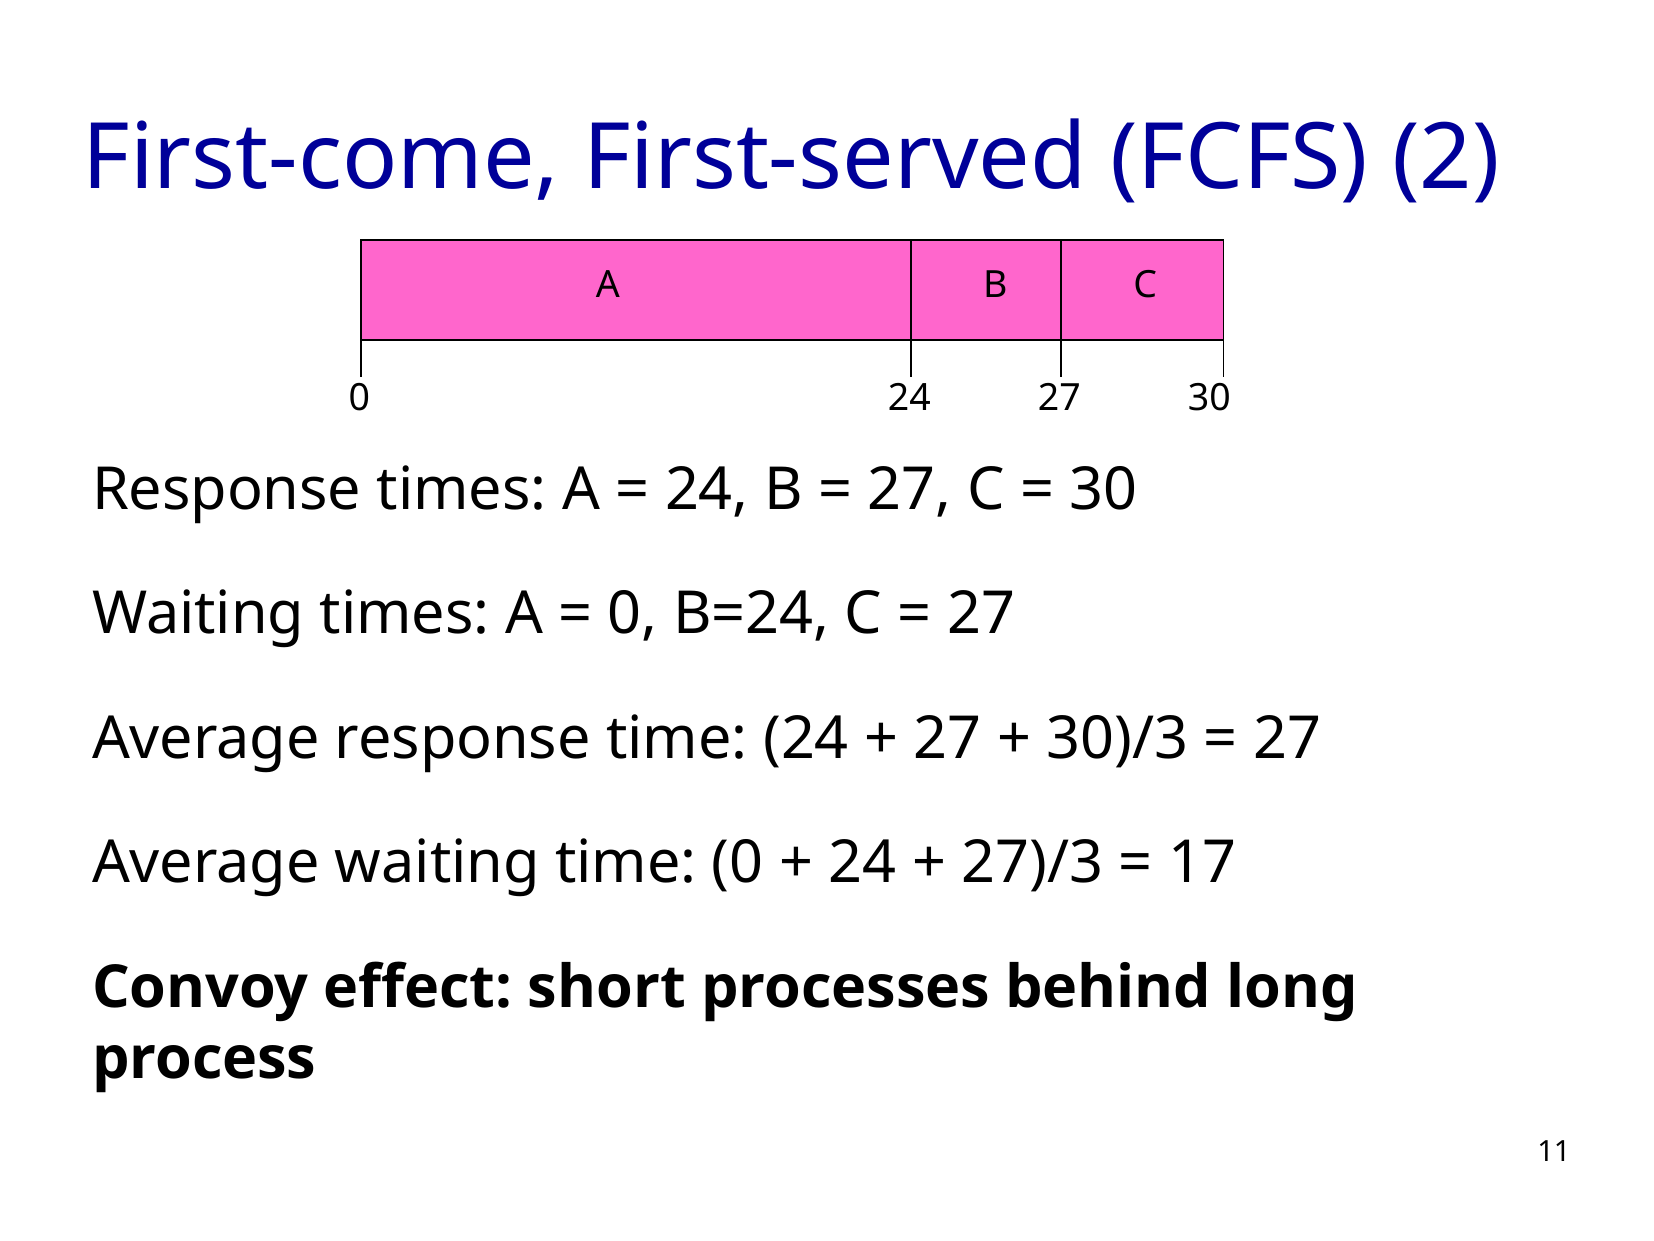

# First-come, First-served (FCFS) (2)
A
B
C
0
24
27
30
Response times: A = 24, B = 27, C = 30
Waiting times: A = 0, B=24, C = 27
Average response time: (24 + 27 + 30)/3 = 27
Average waiting time: (0 + 24 + 27)/3 = 17
Convoy effect: short processes behind long process
11